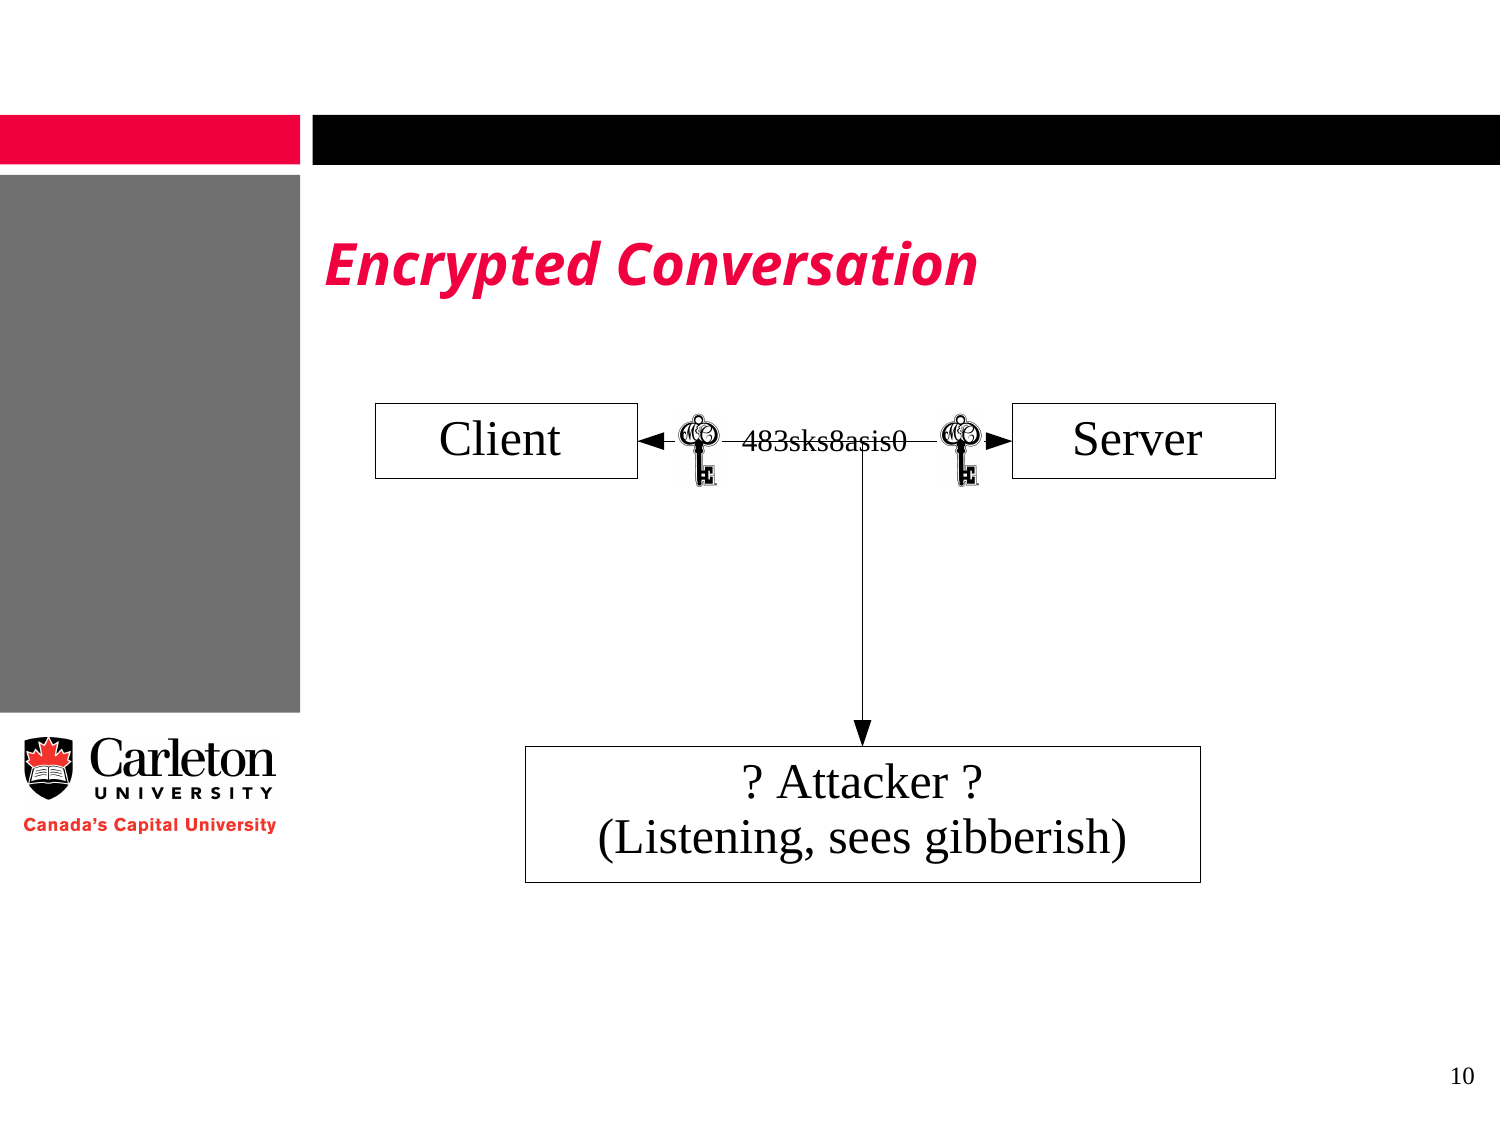

# Encrypted Conversation
Client
Server
? Attacker ?
(Listening, sees gibberish)
10